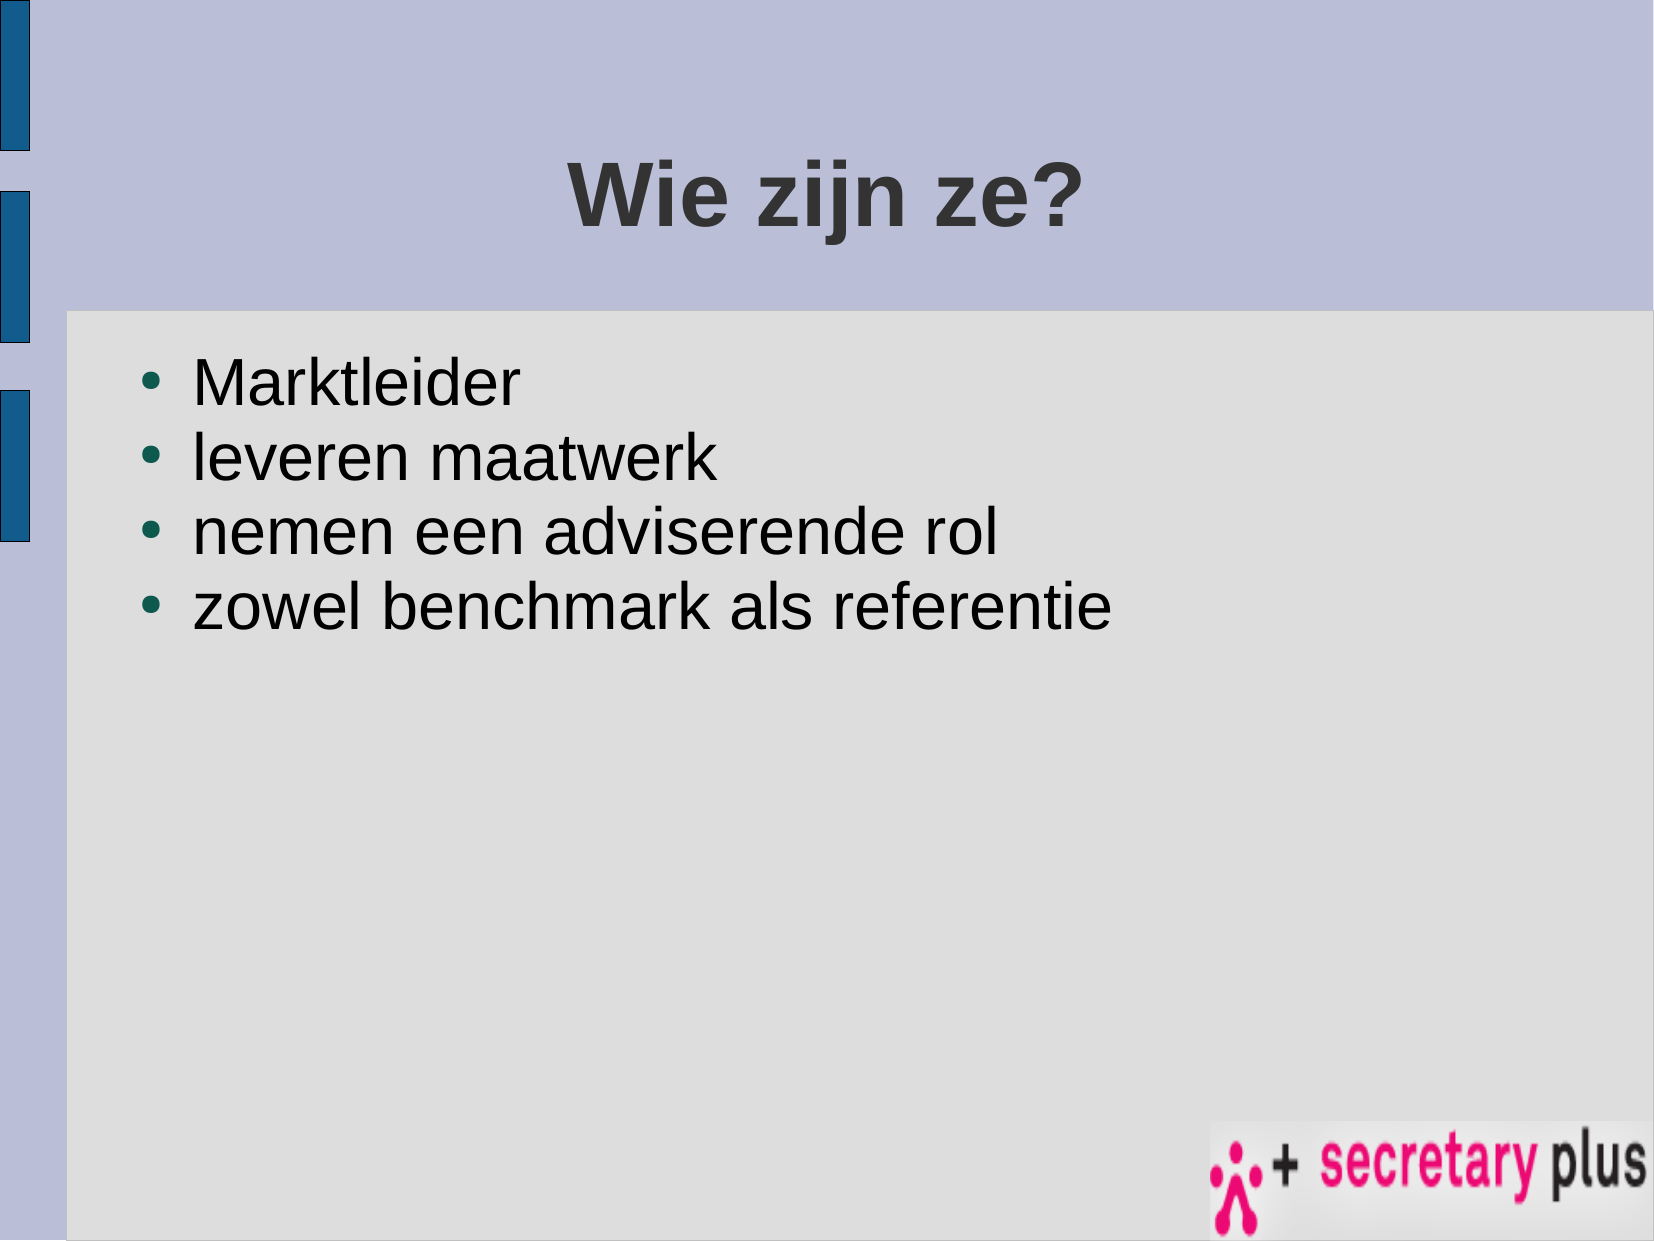

# Wie zijn ze?
Marktleider
leveren maatwerk
nemen een adviserende rol
zowel benchmark als referentie